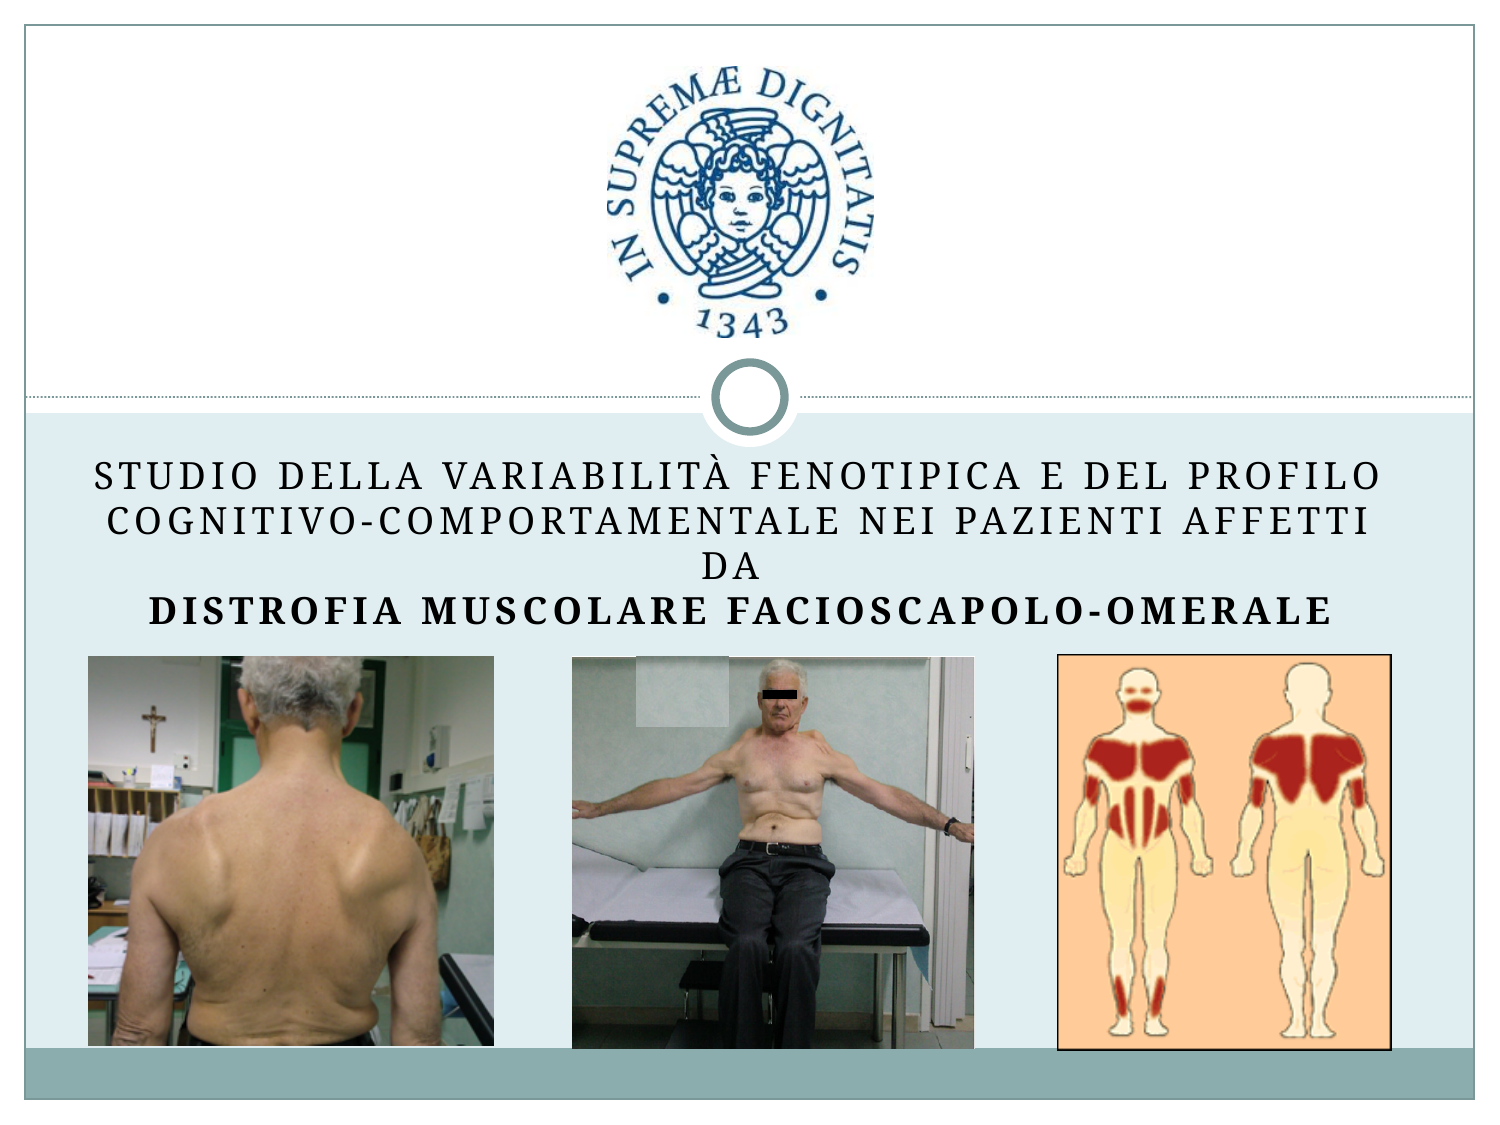

# Studio della variabilità fenotipica e del profilo cognitivo-comportamentale nei pazienti affetti da Distrofia Muscolare Facioscapolo-omerale